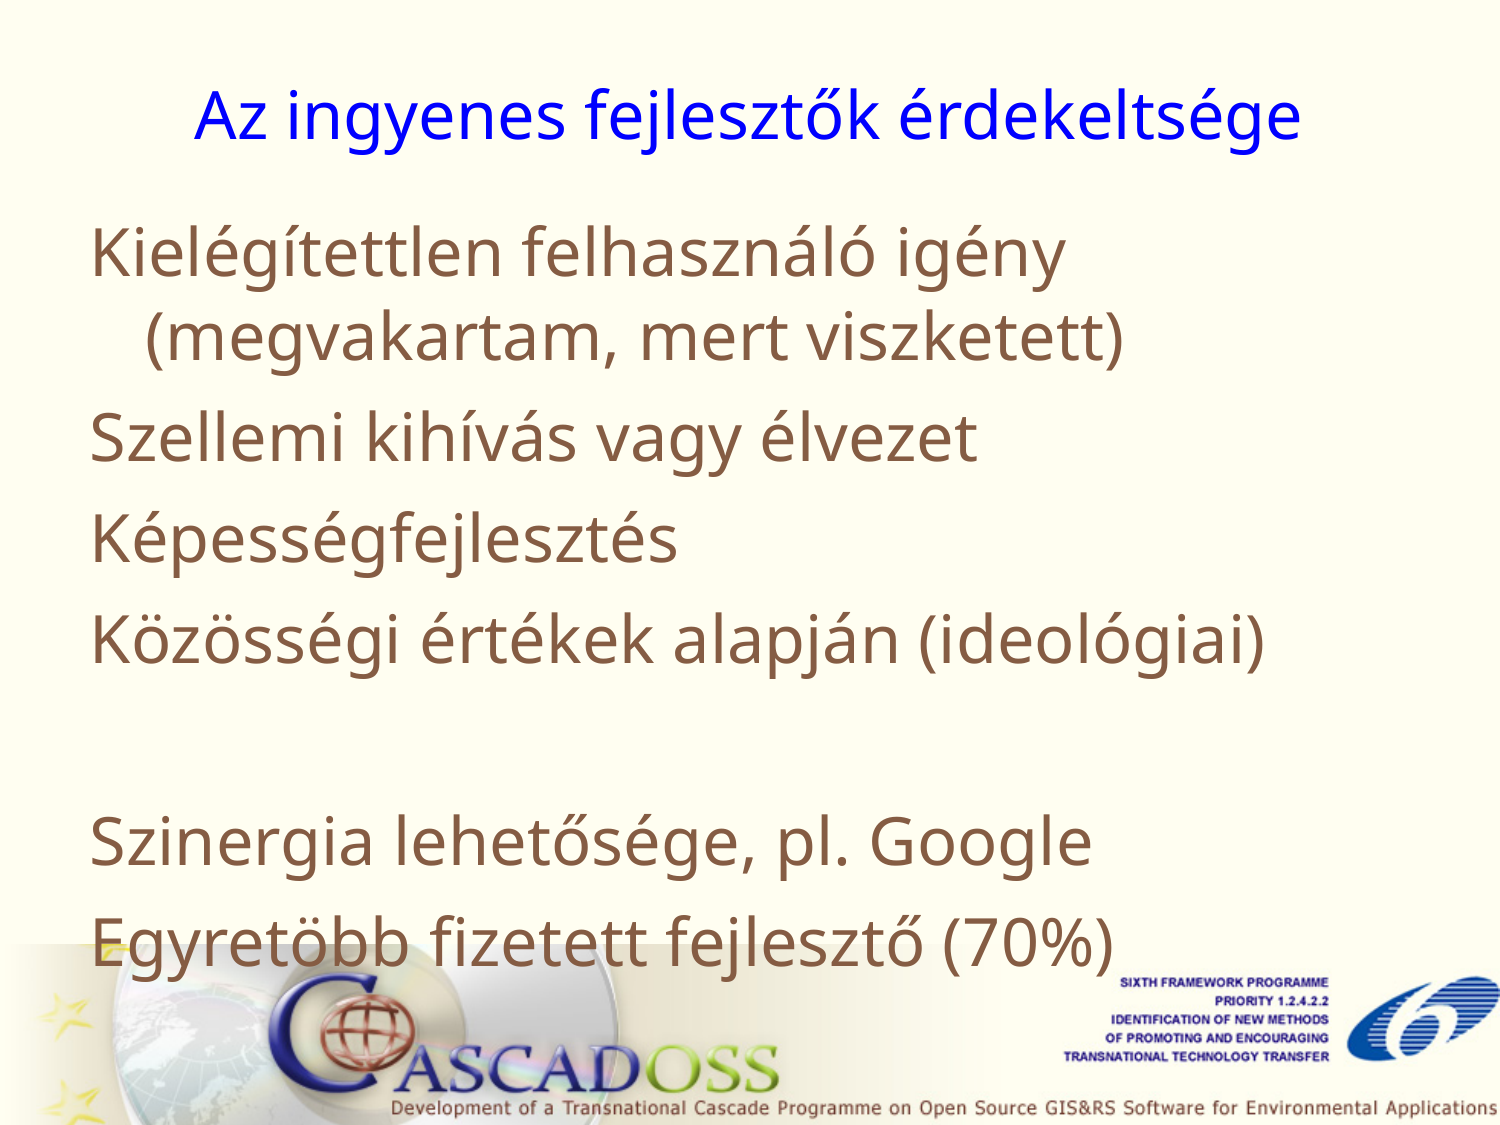

# Az ingyenes fejlesztők érdekeltsége
Kielégítettlen felhasználó igény (megvakartam, mert viszketett)
Szellemi kihívás vagy élvezet
Képességfejlesztés
Közösségi értékek alapján (ideológiai)
Szinergia lehetősége, pl. Google
Egyretöbb fizetett fejlesztő (70%)